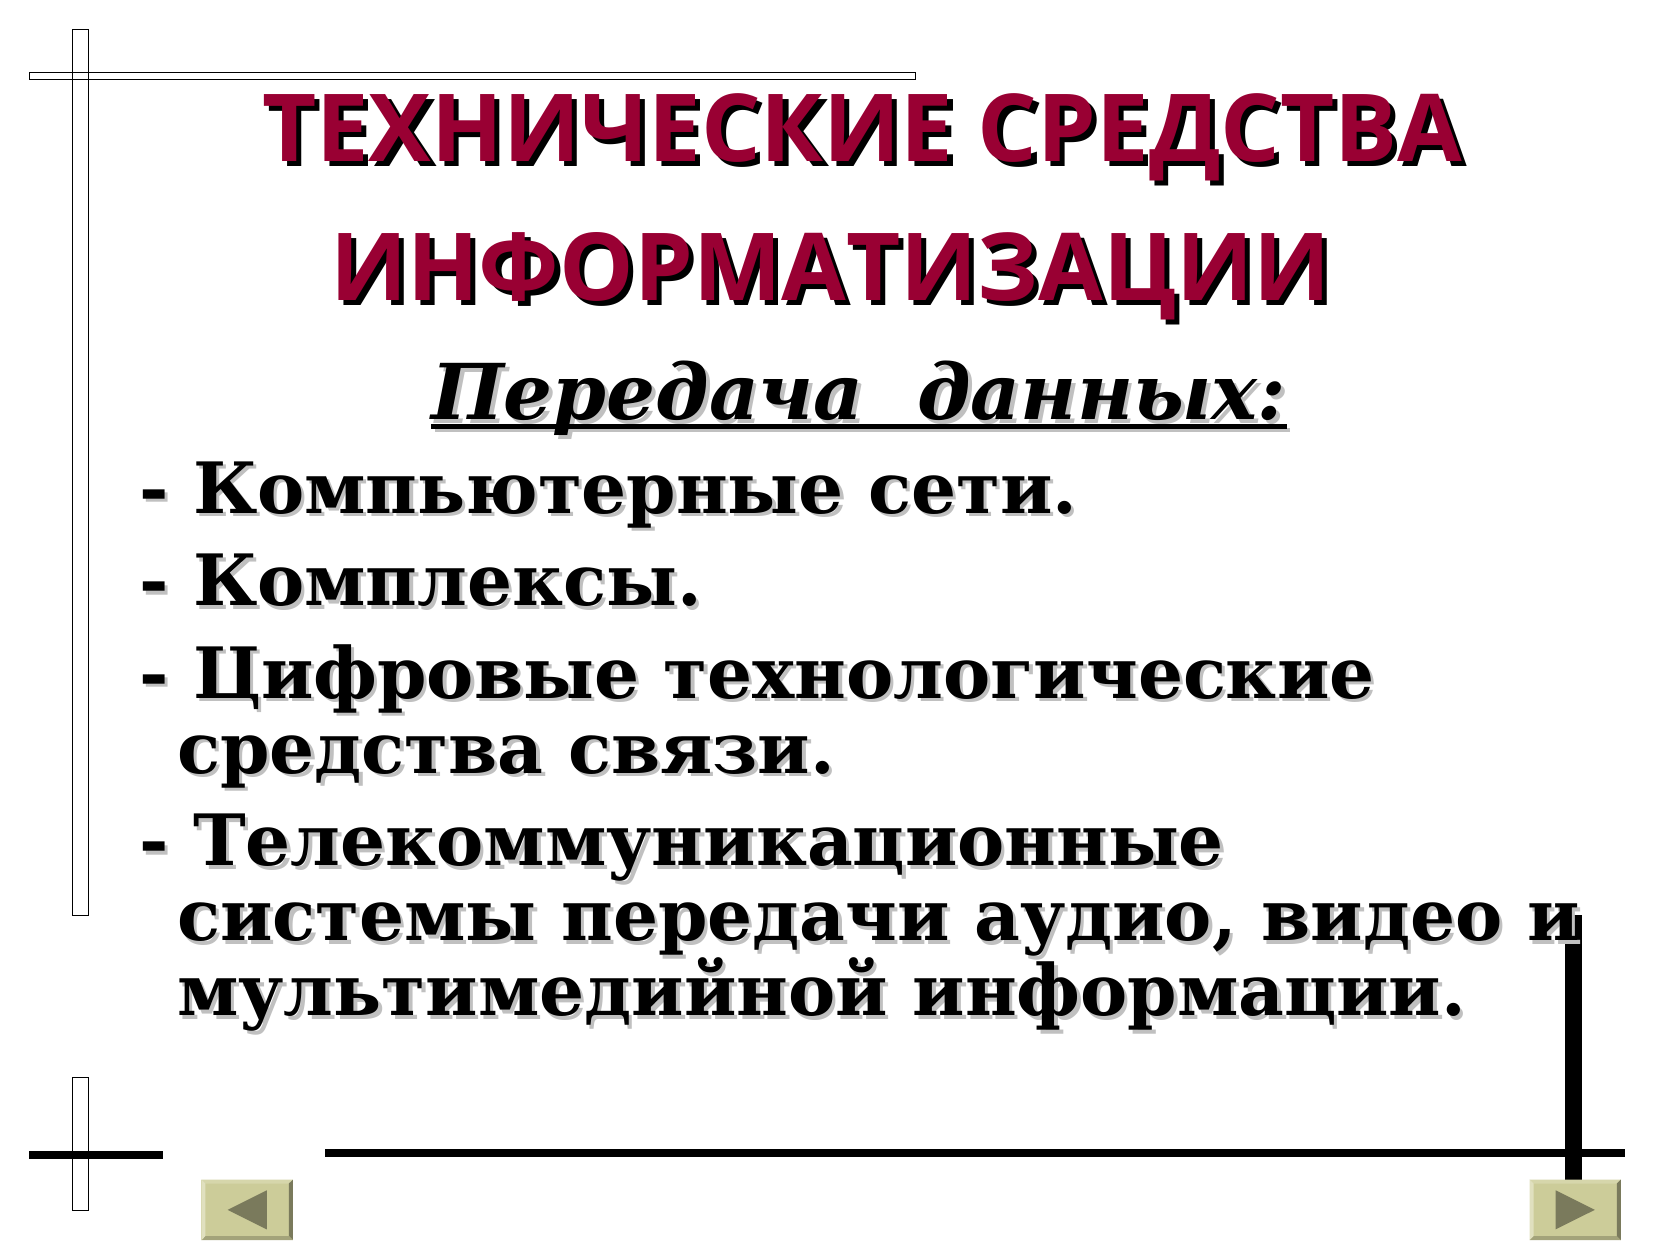

# ТЕХНИЧЕСКИЕ СРЕДСТВА ИНФОРМАТИЗАЦИИ
 Передача данных:
 - Компьютерные сети.
 - Комплексы.
 - Цифровые технологические средства связи.
 - Телекоммуникационные системы передачи аудио, видео и мультимедийной информации.